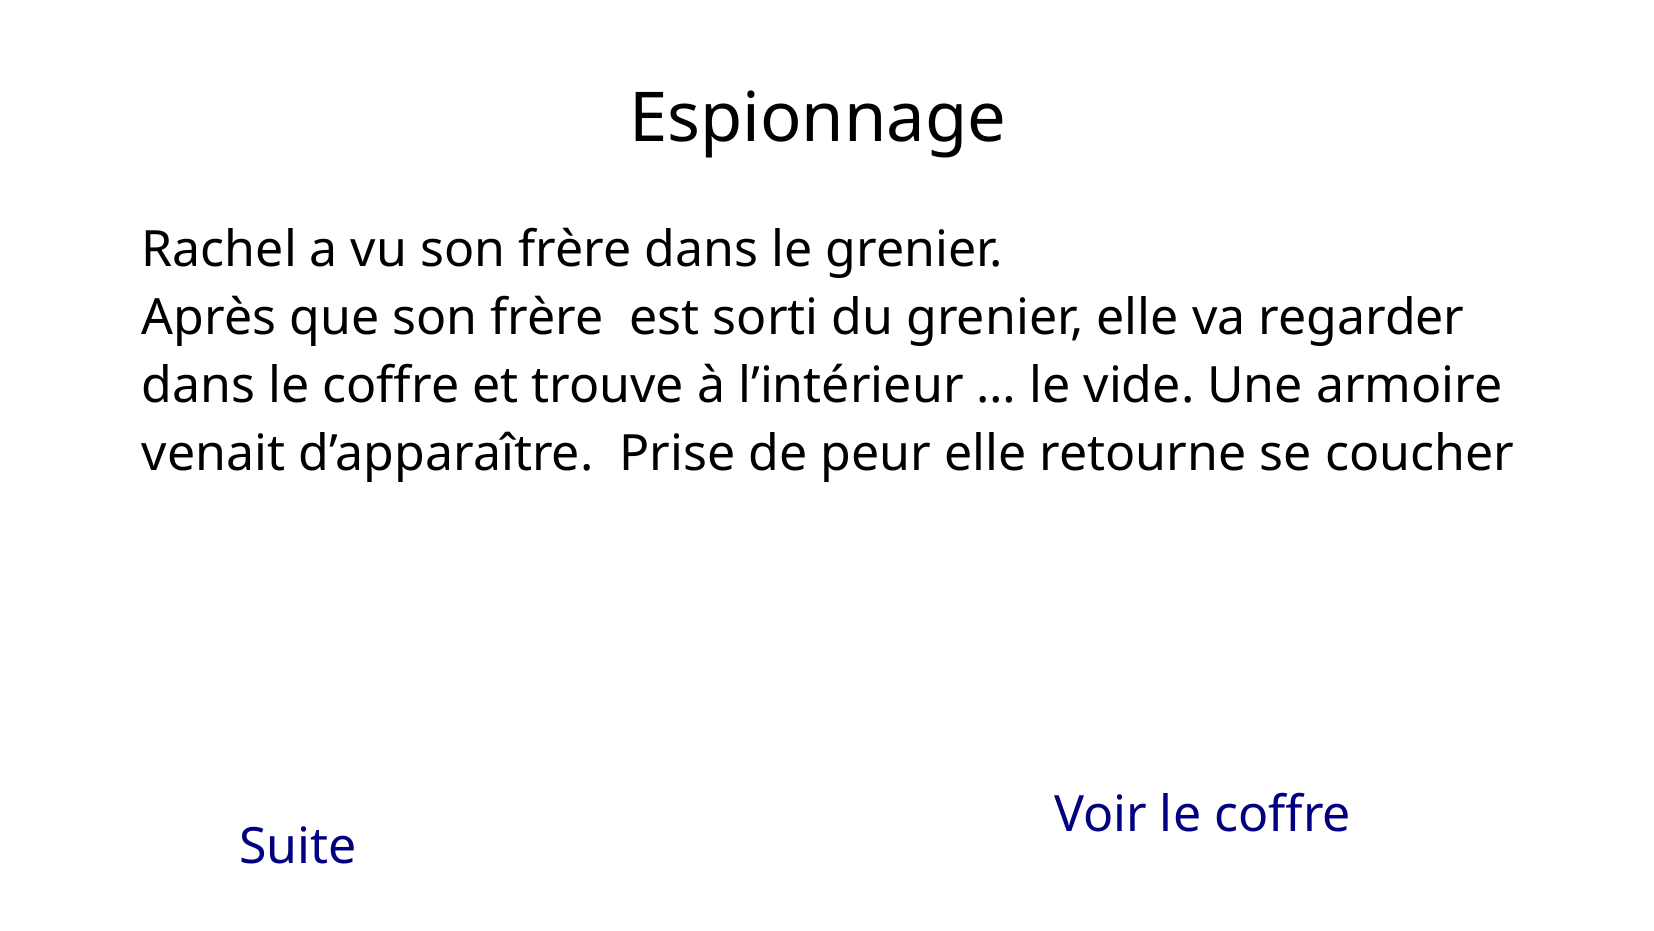

# Espionnage
Rachel a vu son frère dans le grenier.
Après que son frère est sorti du grenier, elle va regarder dans le coffre et trouve à l’intérieur … le vide. Une armoire venait d’apparaître. Prise de peur elle retourne se coucher
Voir le coffre
Suite